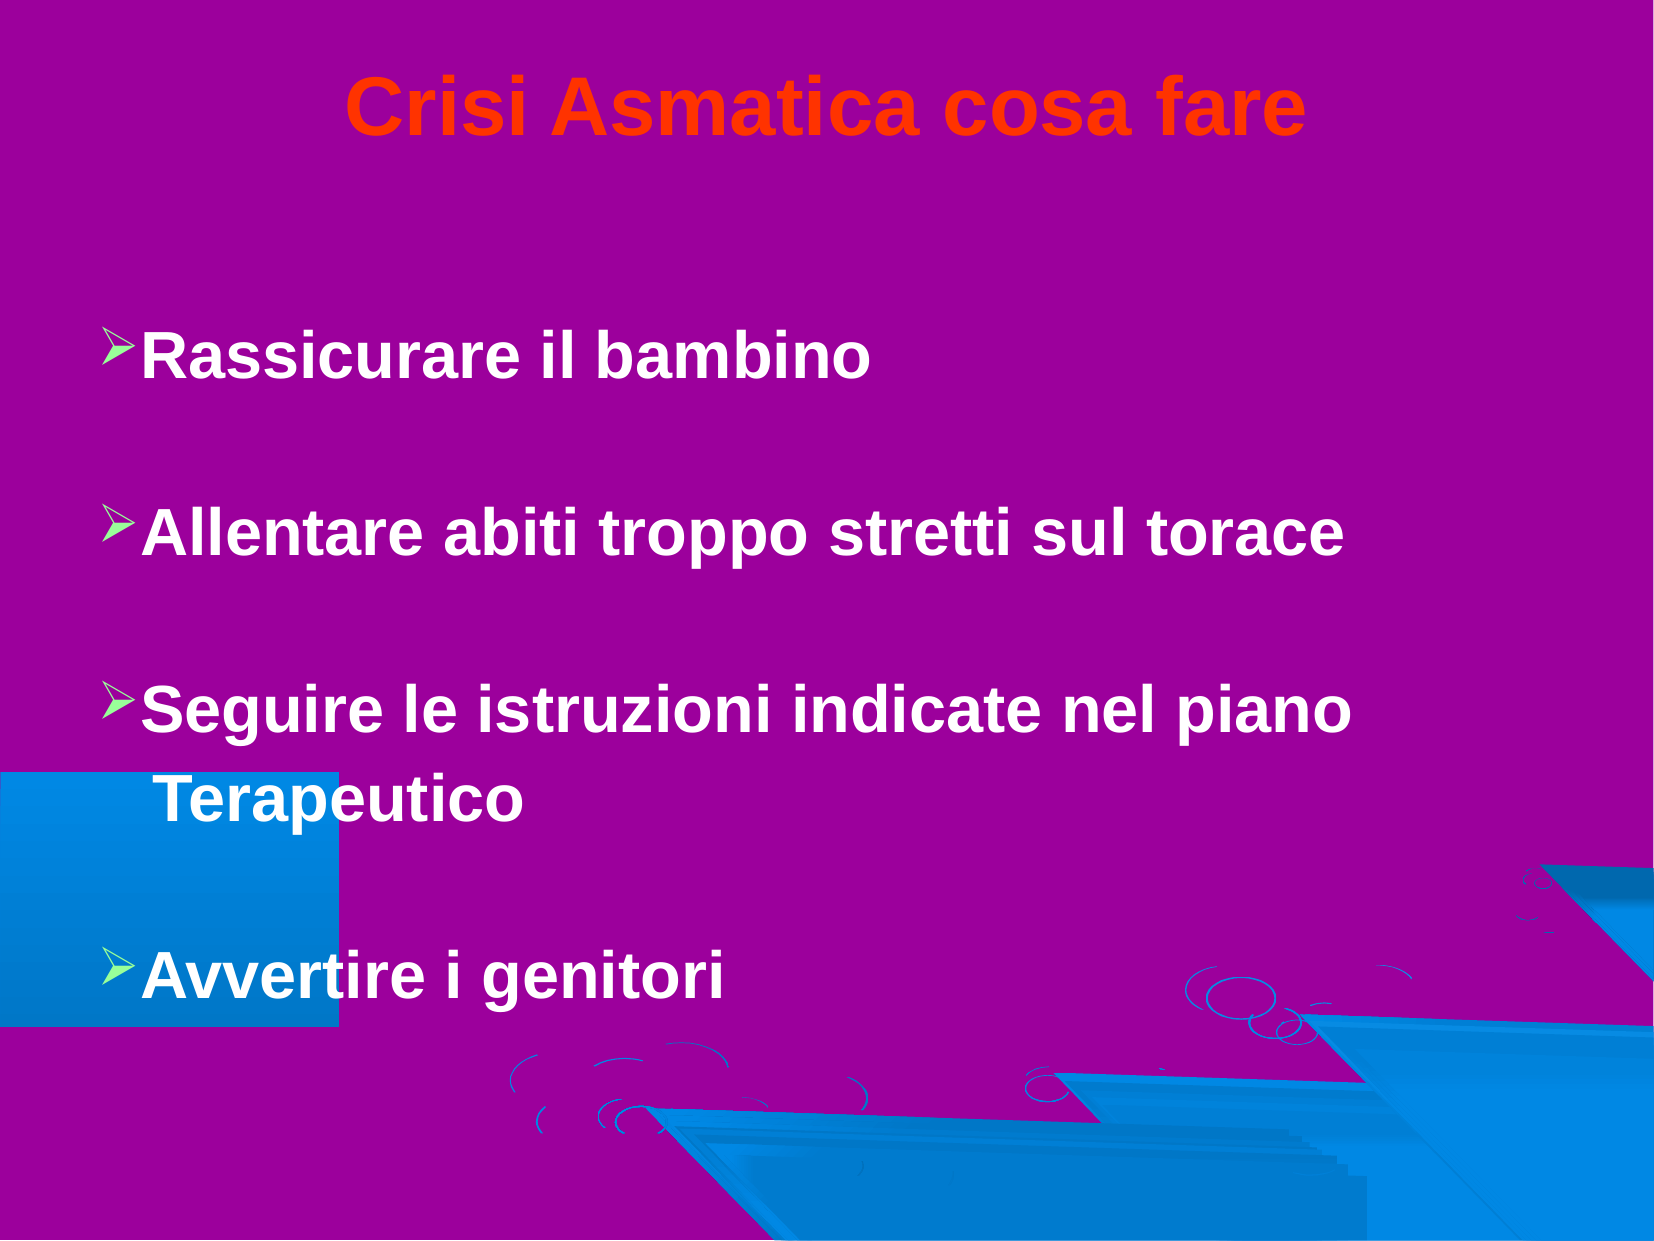

# Crisi Asmatica cosa fare
Rassicurare il bambino
Allentare abiti troppo stretti sul torace
Seguire le istruzioni indicate nel piano
 Terapeutico
Avvertire i genitori